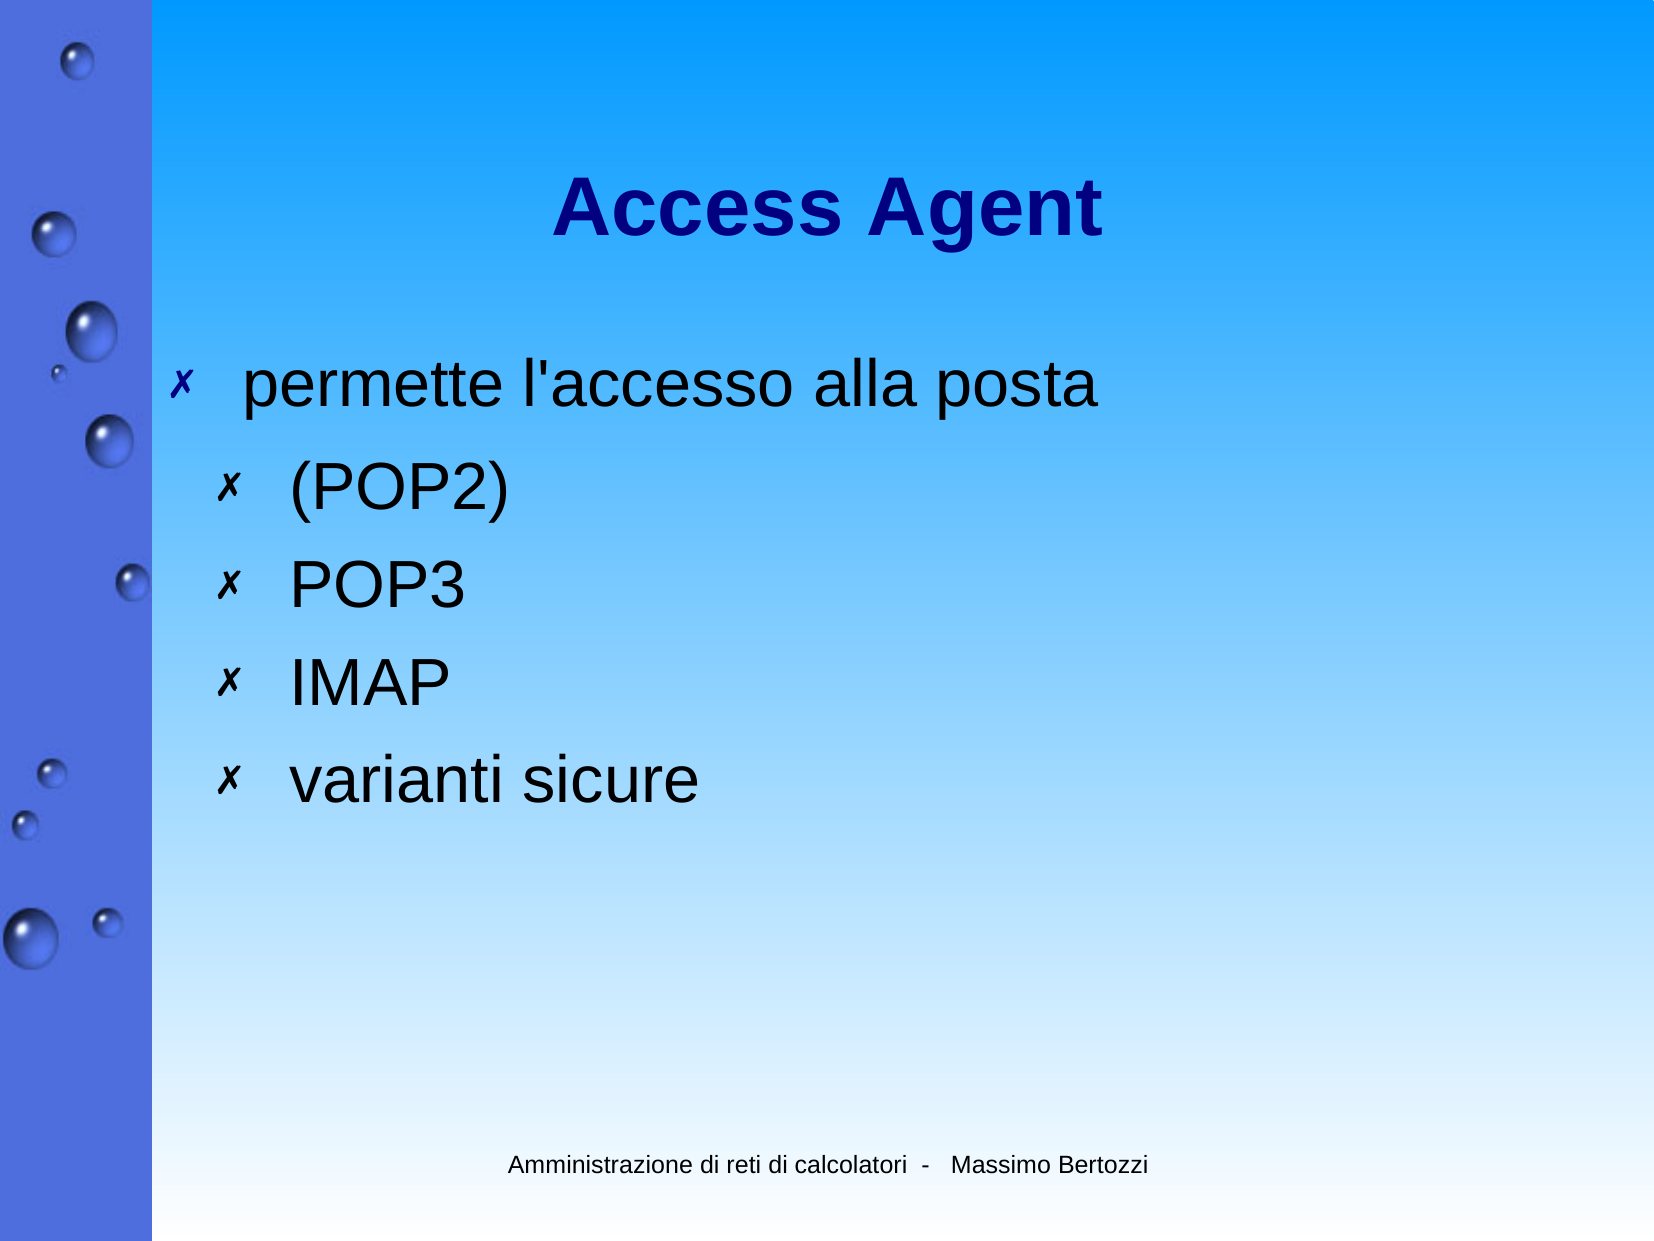

# Access Agent
permette l'accesso alla posta
(POP2)
POP3
IMAP
varianti sicure